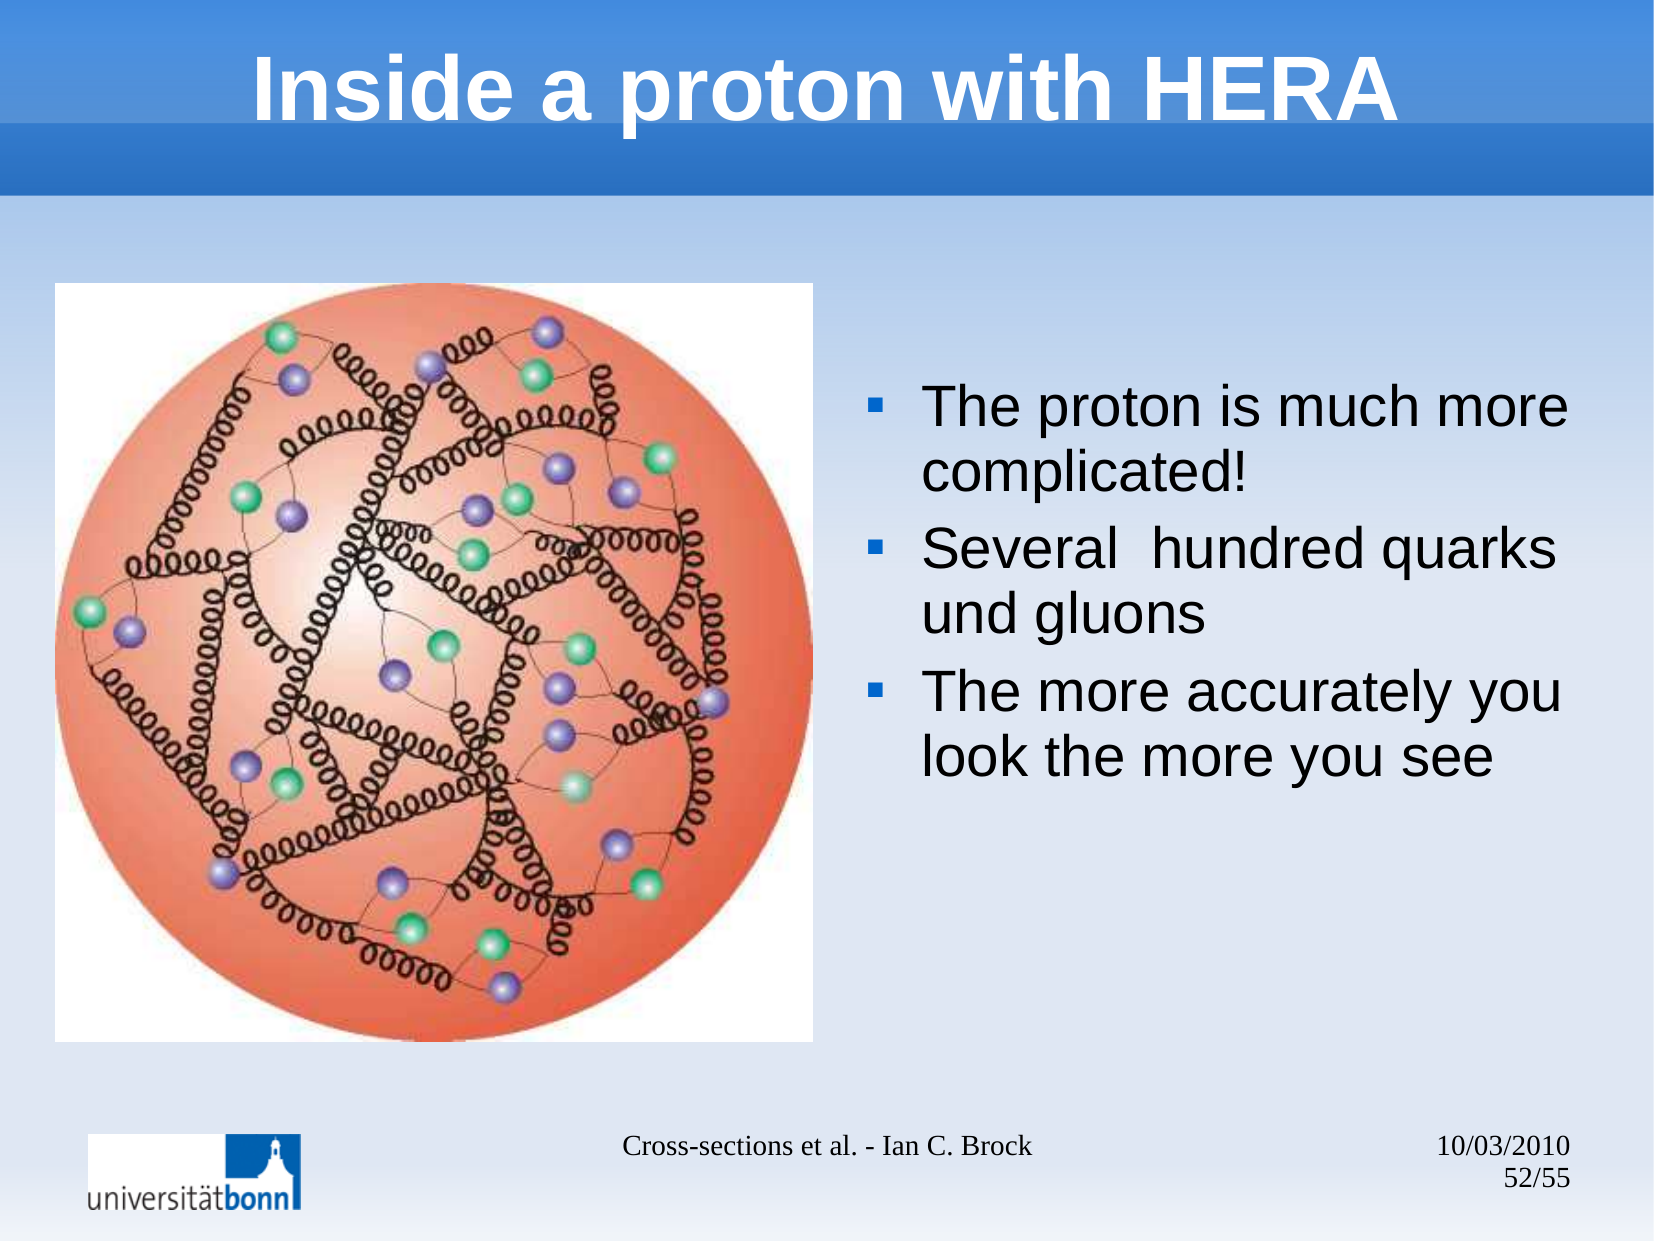

# Inside a proton with HERA
The proton is much more complicated!
Several hundred quarks und gluons
The more accurately you look the more you see
Cross-sections et al. - Ian C. Brock
52